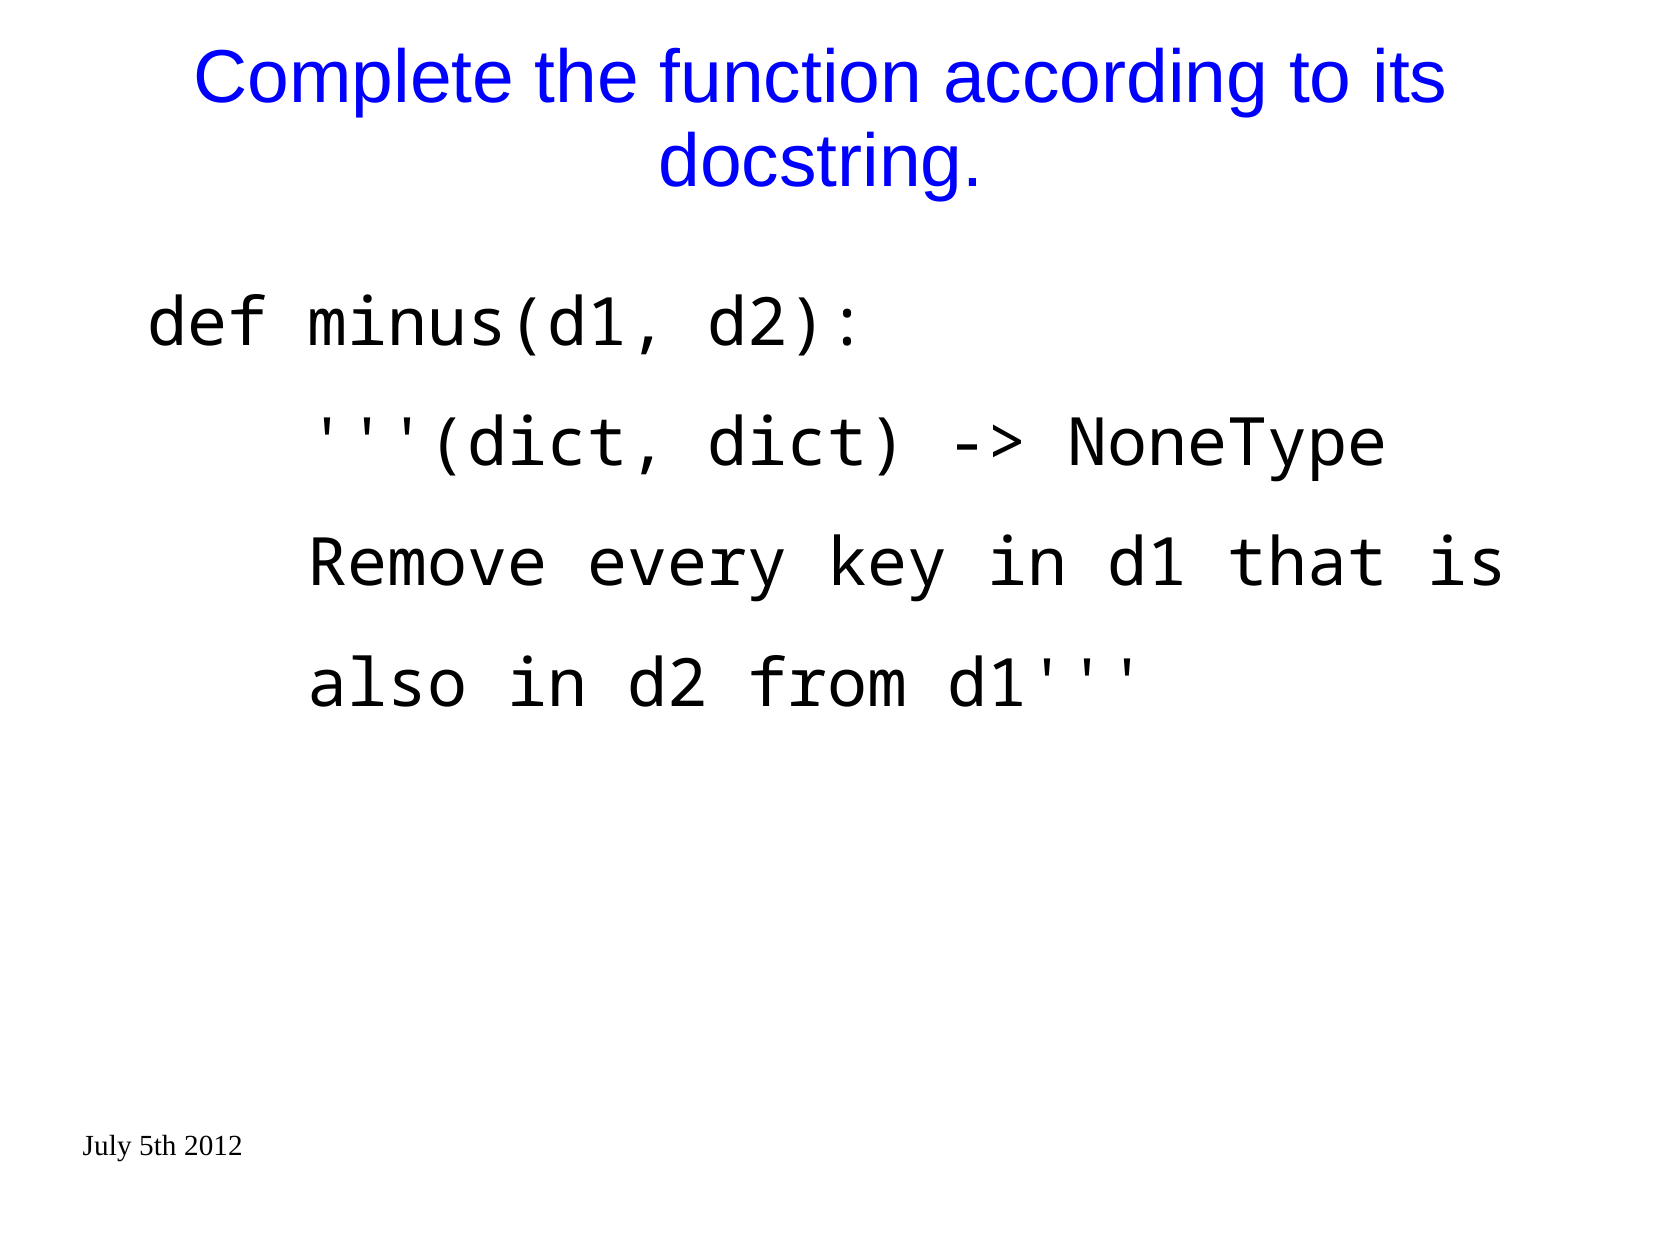

# Complete the function according to its docstring.
def minus(d1, d2):
 '''(dict, dict) -> NoneType
 Remove every key in d1 that is
 also in d2 from d1'''
July 5th 2012